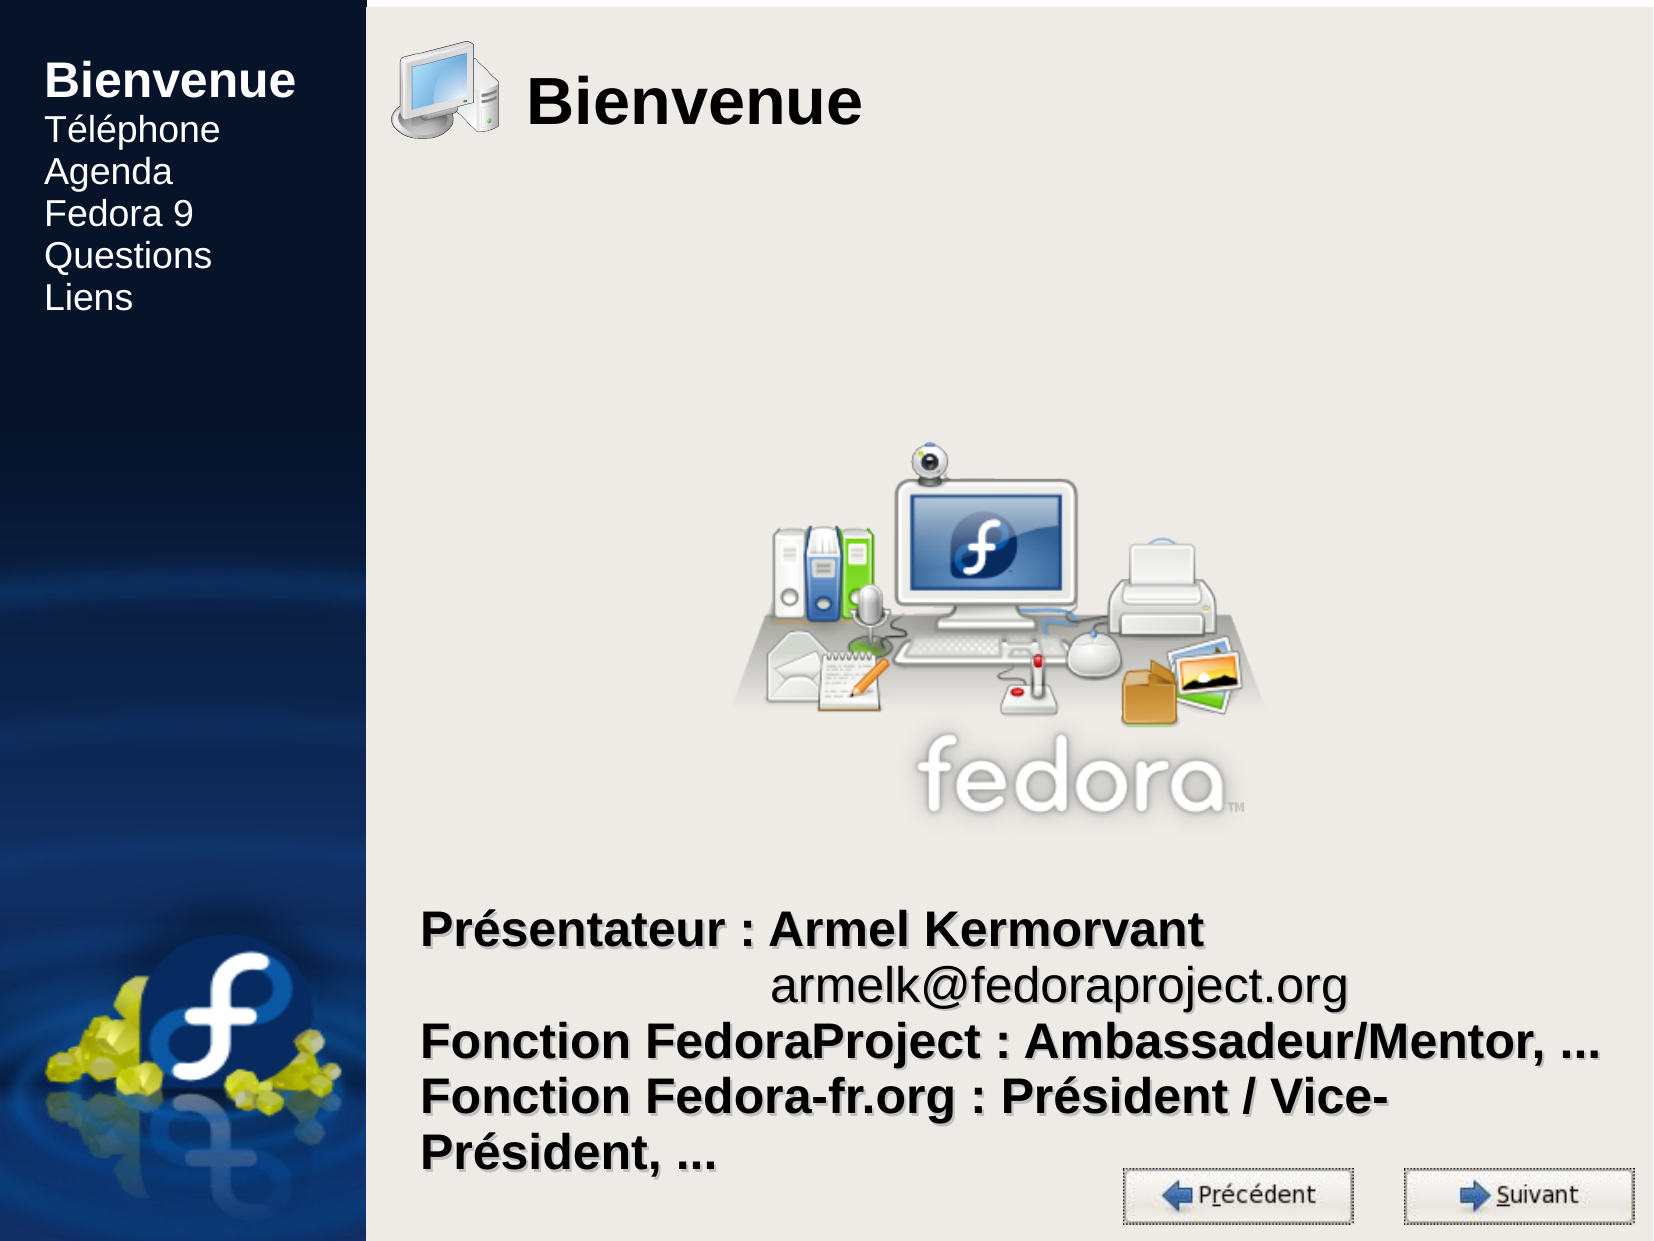

Bienvenue
Téléphone
Agenda
Fedora 9
Questions
Liens
# Agenda
Bienvenue
Présentateur : Armel Kermorvant
 armelk@fedoraproject.org
Fonction FedoraProject : Ambassadeur/Mentor, ...
Fonction Fedora-fr.org : Président / Vice-Président, ...